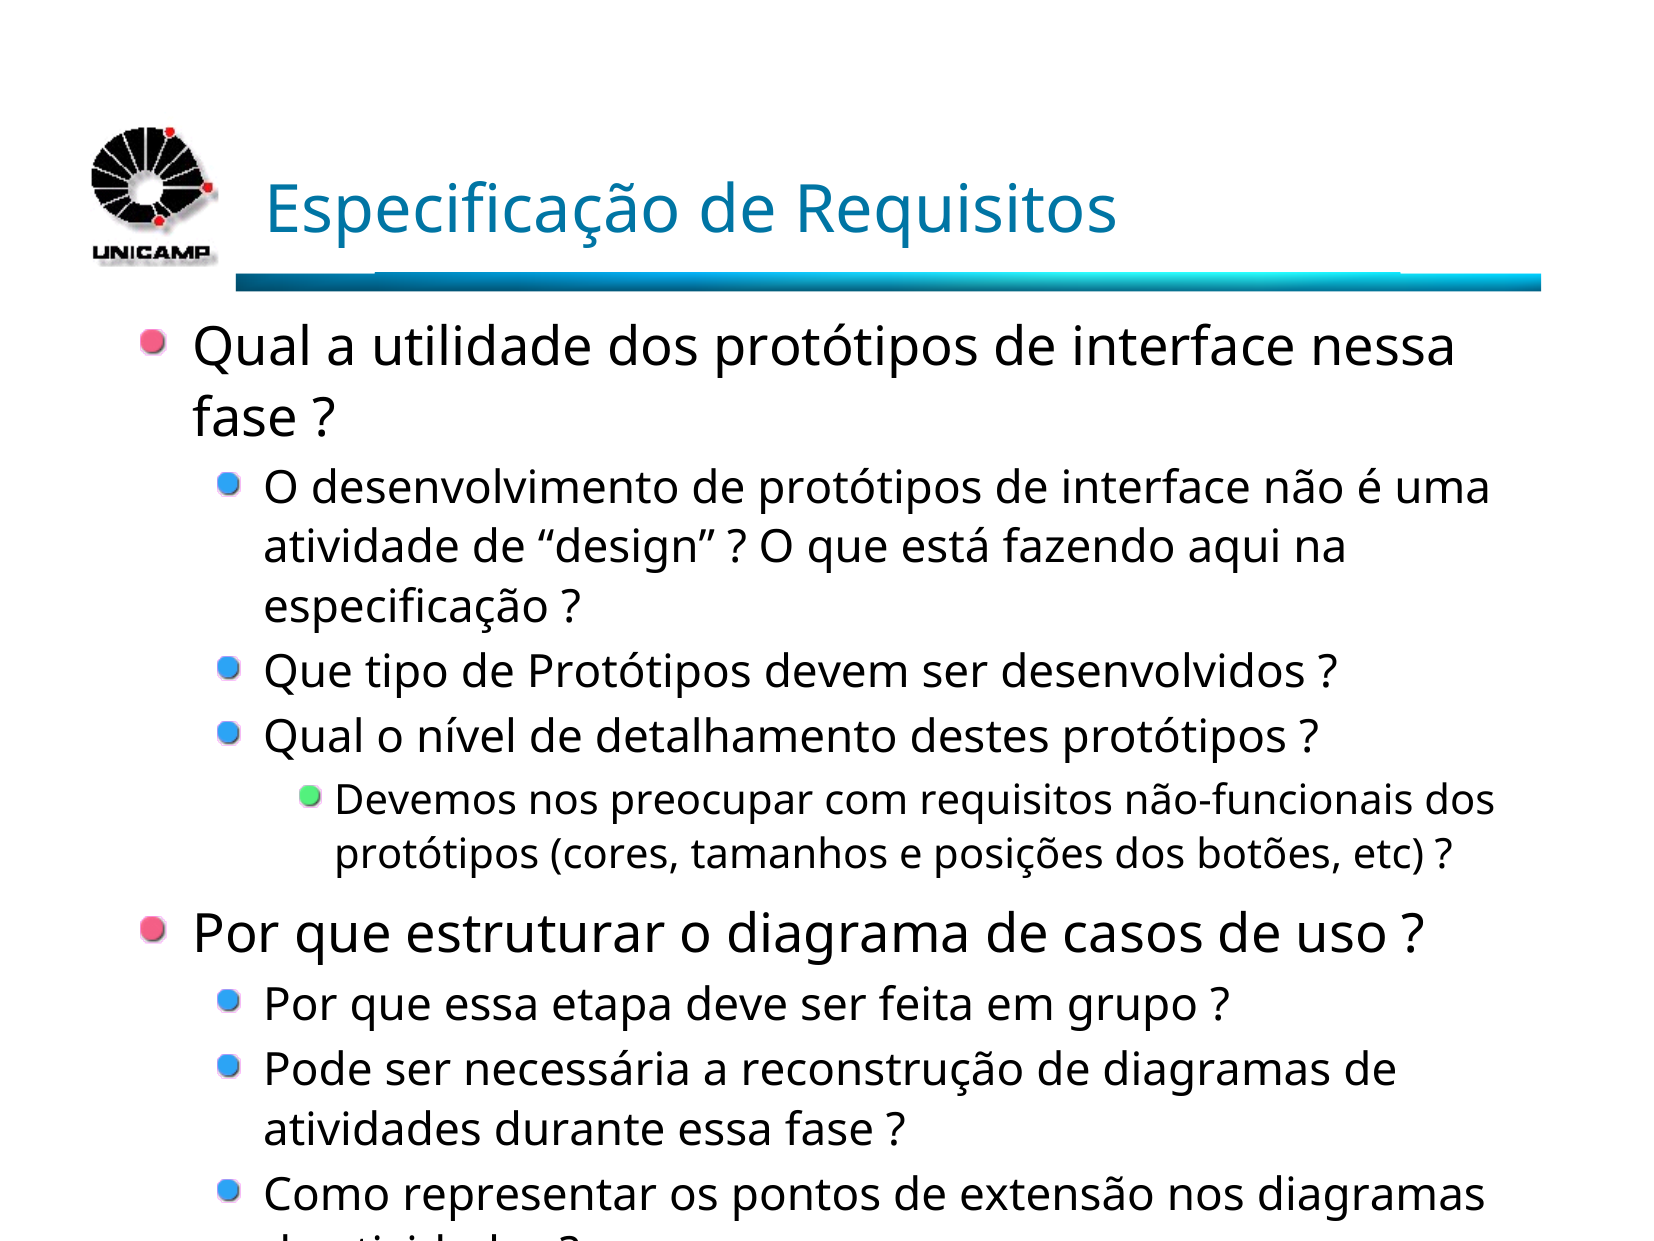

# Especificação de Requisitos
Qual a utilidade dos protótipos de interface nessa fase ?
O desenvolvimento de protótipos de interface não é uma atividade de “design” ? O que está fazendo aqui na especificação ?
Que tipo de Protótipos devem ser desenvolvidos ?
Qual o nível de detalhamento destes protótipos ?
Devemos nos preocupar com requisitos não-funcionais dos protótipos (cores, tamanhos e posições dos botões, etc) ?
Por que estruturar o diagrama de casos de uso ?
Por que essa etapa deve ser feita em grupo ?
Pode ser necessária a reconstrução de diagramas de atividades durante essa fase ?
Como representar os pontos de extensão nos diagramas de atividades ?